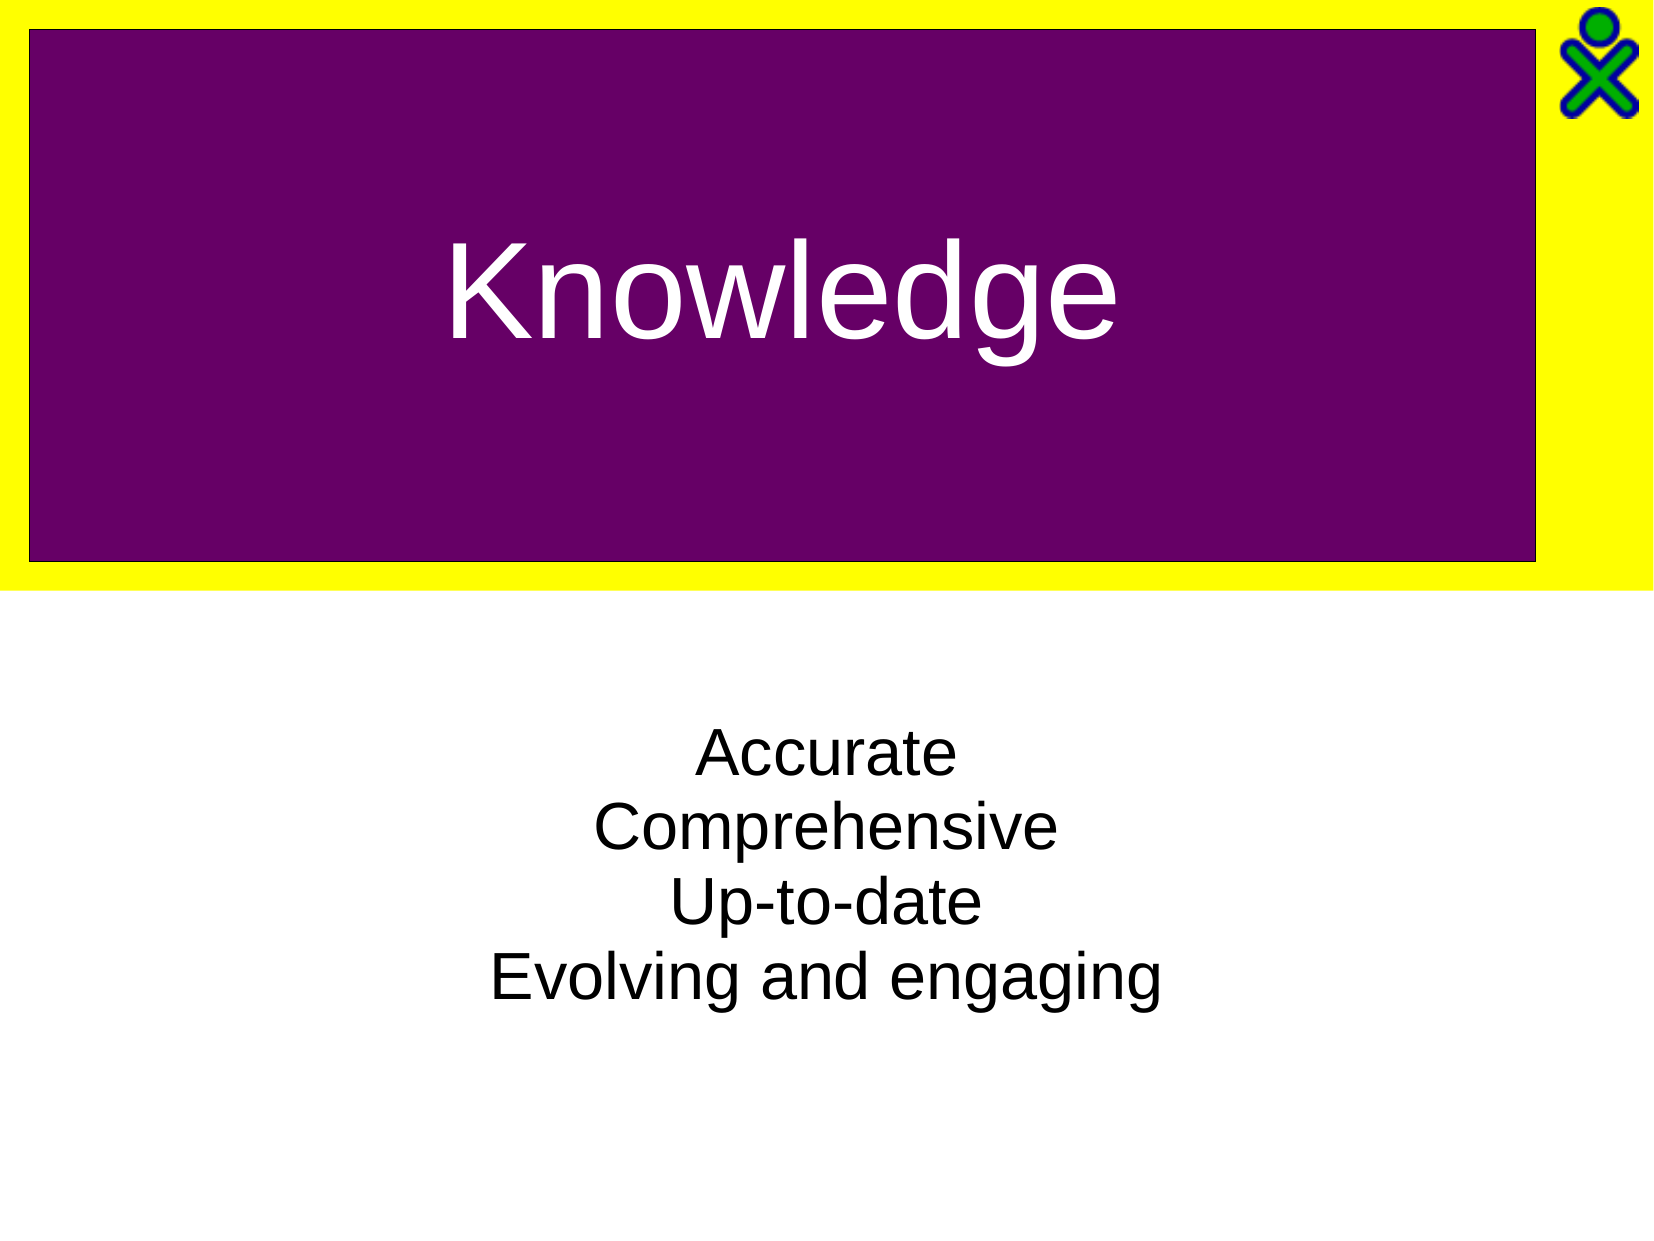

# Knowledge
Accurate
Comprehensive
Up-to-date
Evolving and engaging